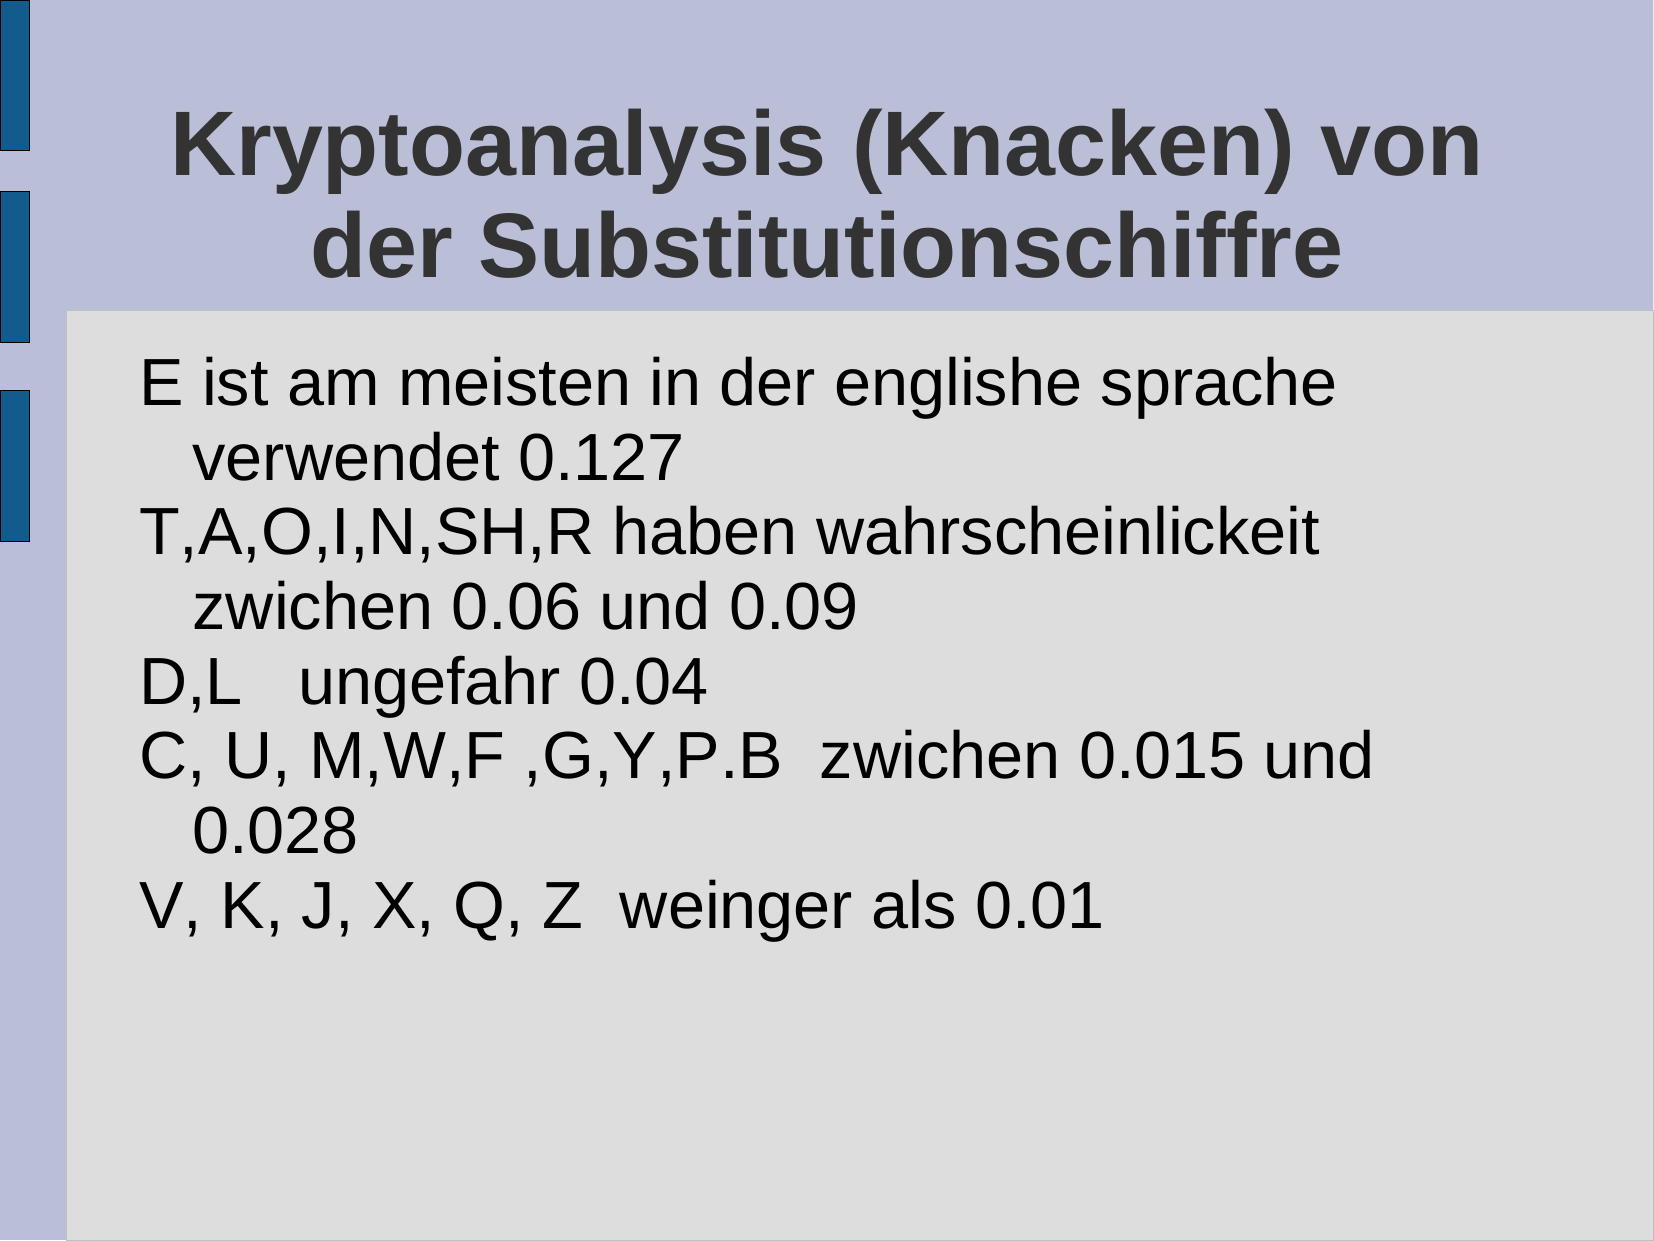

# Kryptoanalysis (Knacken) von der Substitutionschiffre
E ist am meisten in der englishe sprache verwendet 0.127
T,A,O,I,N,SH,R haben wahrscheinlickeit zwichen 0.06 und 0.09
D,L ungefahr 0.04
C, U, M,W,F ,G,Y,P.B zwichen 0.015 und 0.028
V, K, J, X, Q, Z weinger als 0.01